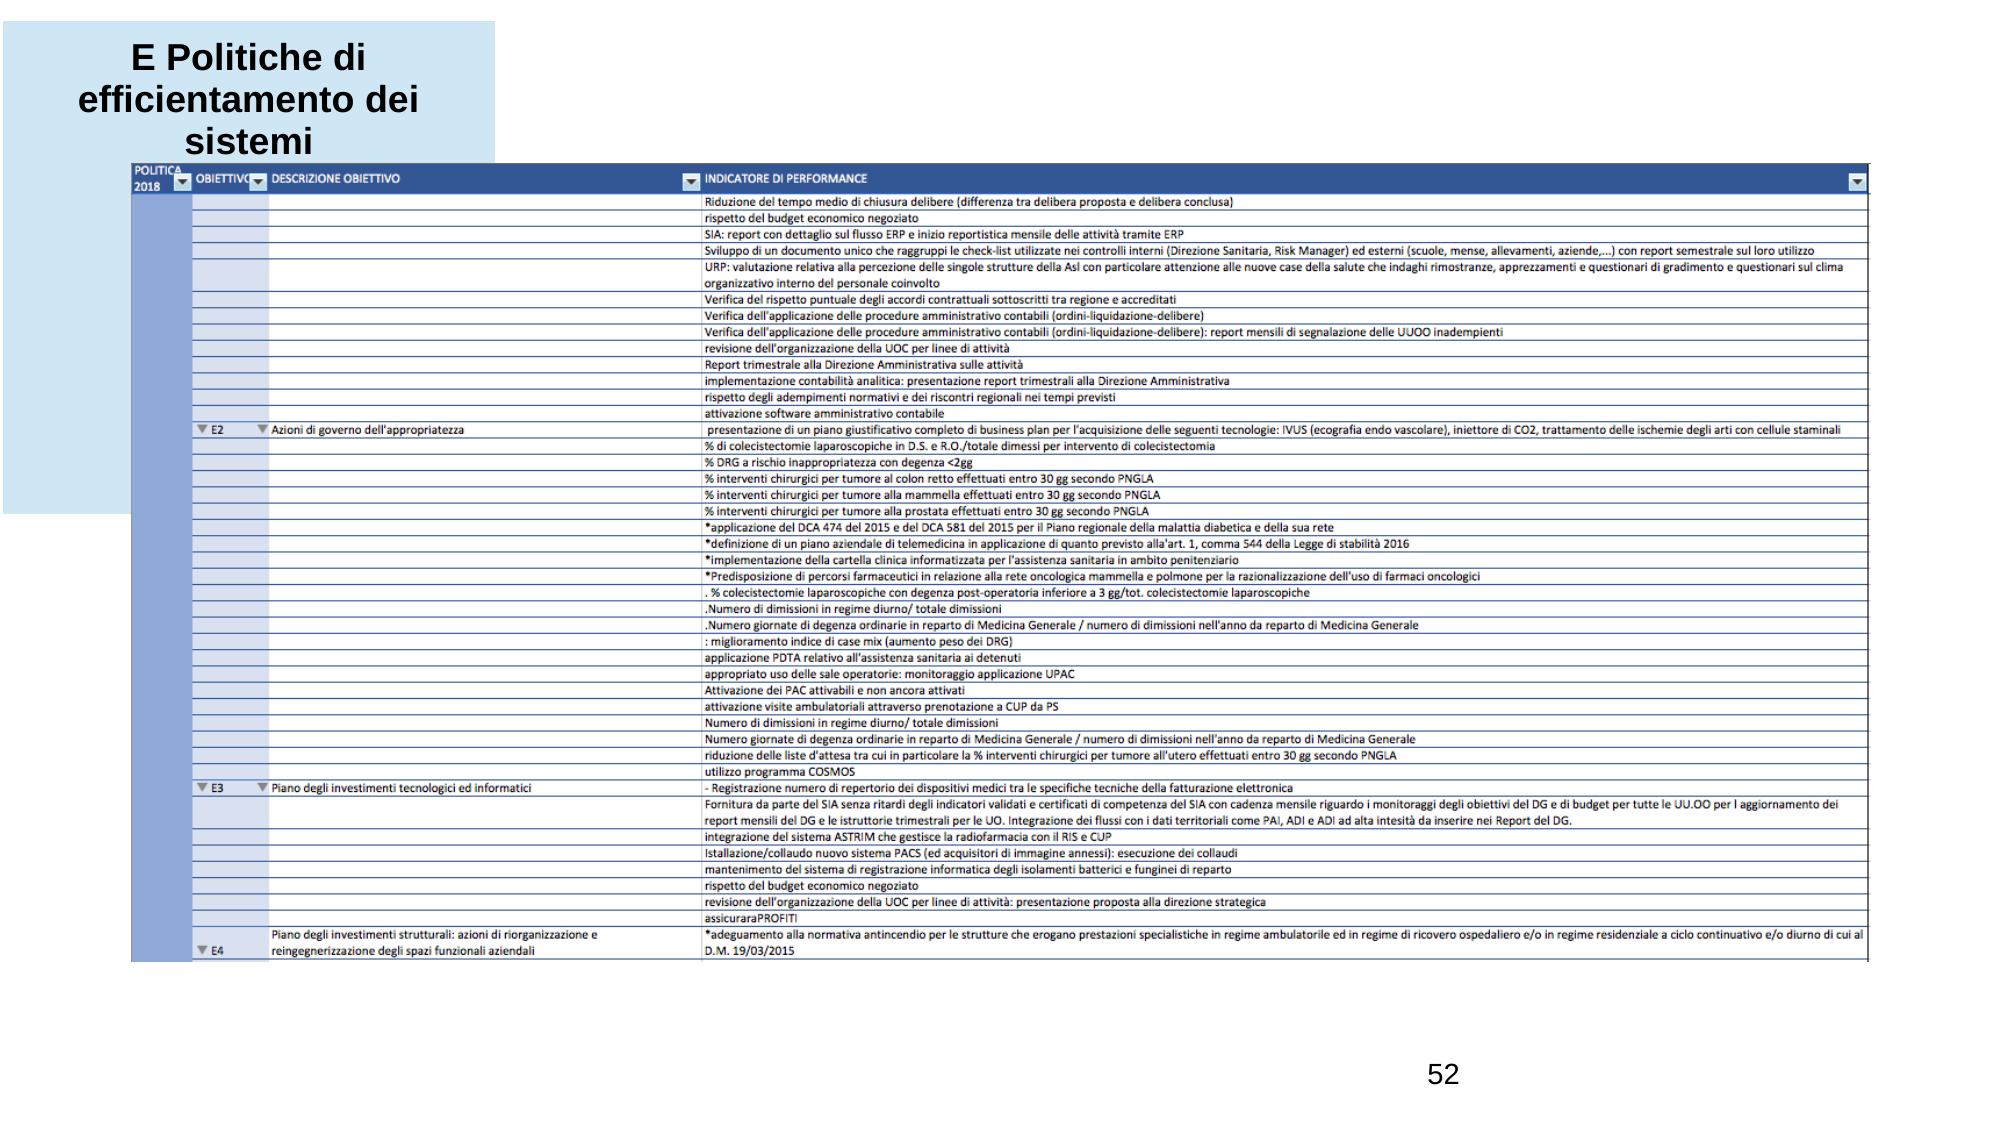

| E Politiche di efficientamento dei sistemi |
| --- |